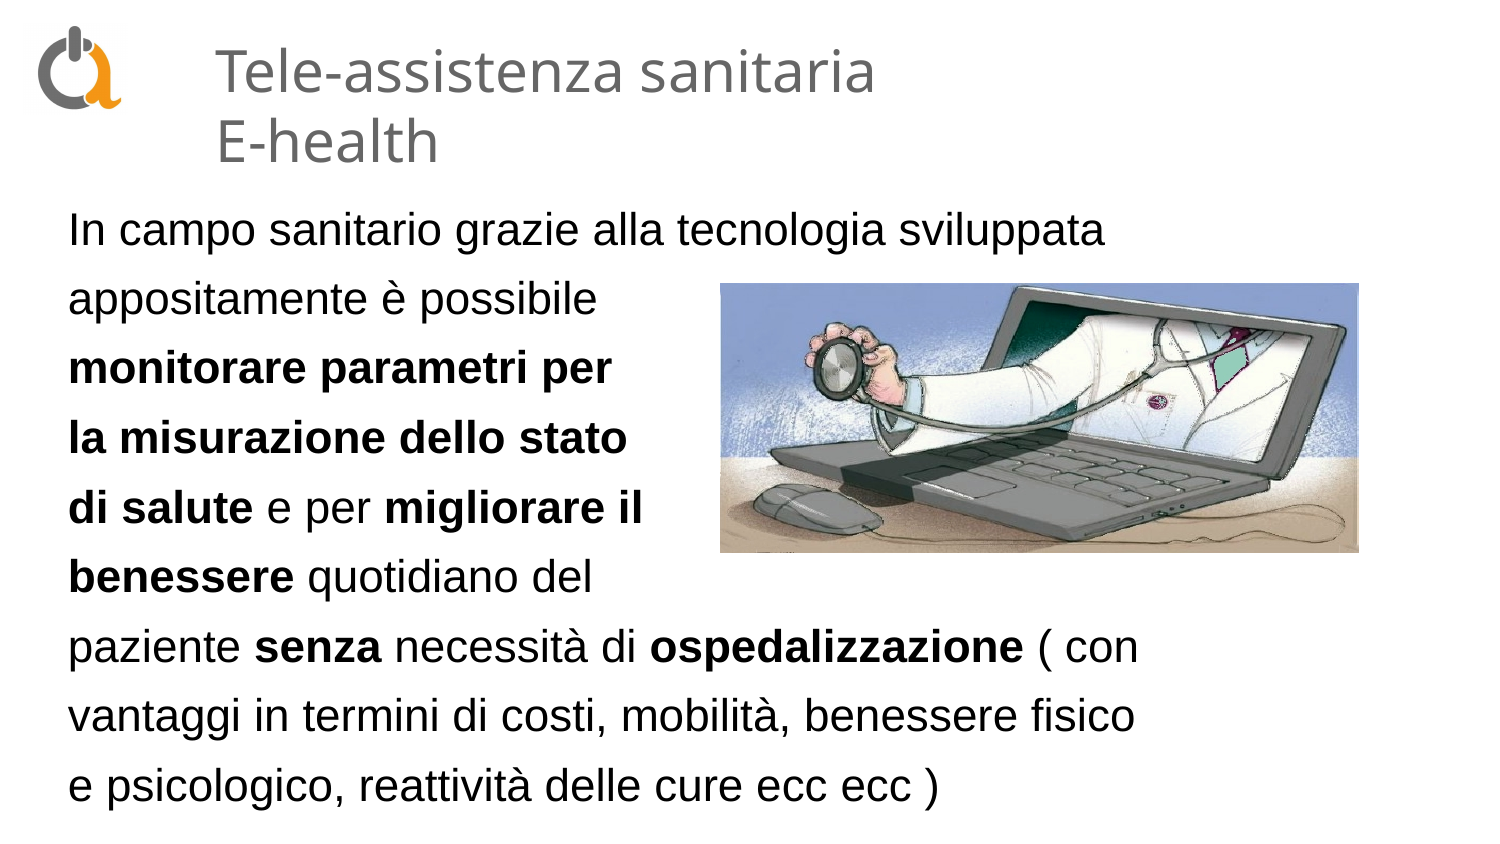

# Tele-assistenza sanitaria E-health
In campo sanitario grazie alla tecnologia sviluppata
appositamente è possibile
monitorare parametri per
la misurazione dello stato
di salute e per migliorare il
benessere quotidiano del
paziente senza necessità di ospedalizzazione ( con
vantaggi in termini di costi, mobilità, benessere fisico
e psicologico, reattività delle cure ecc ecc )